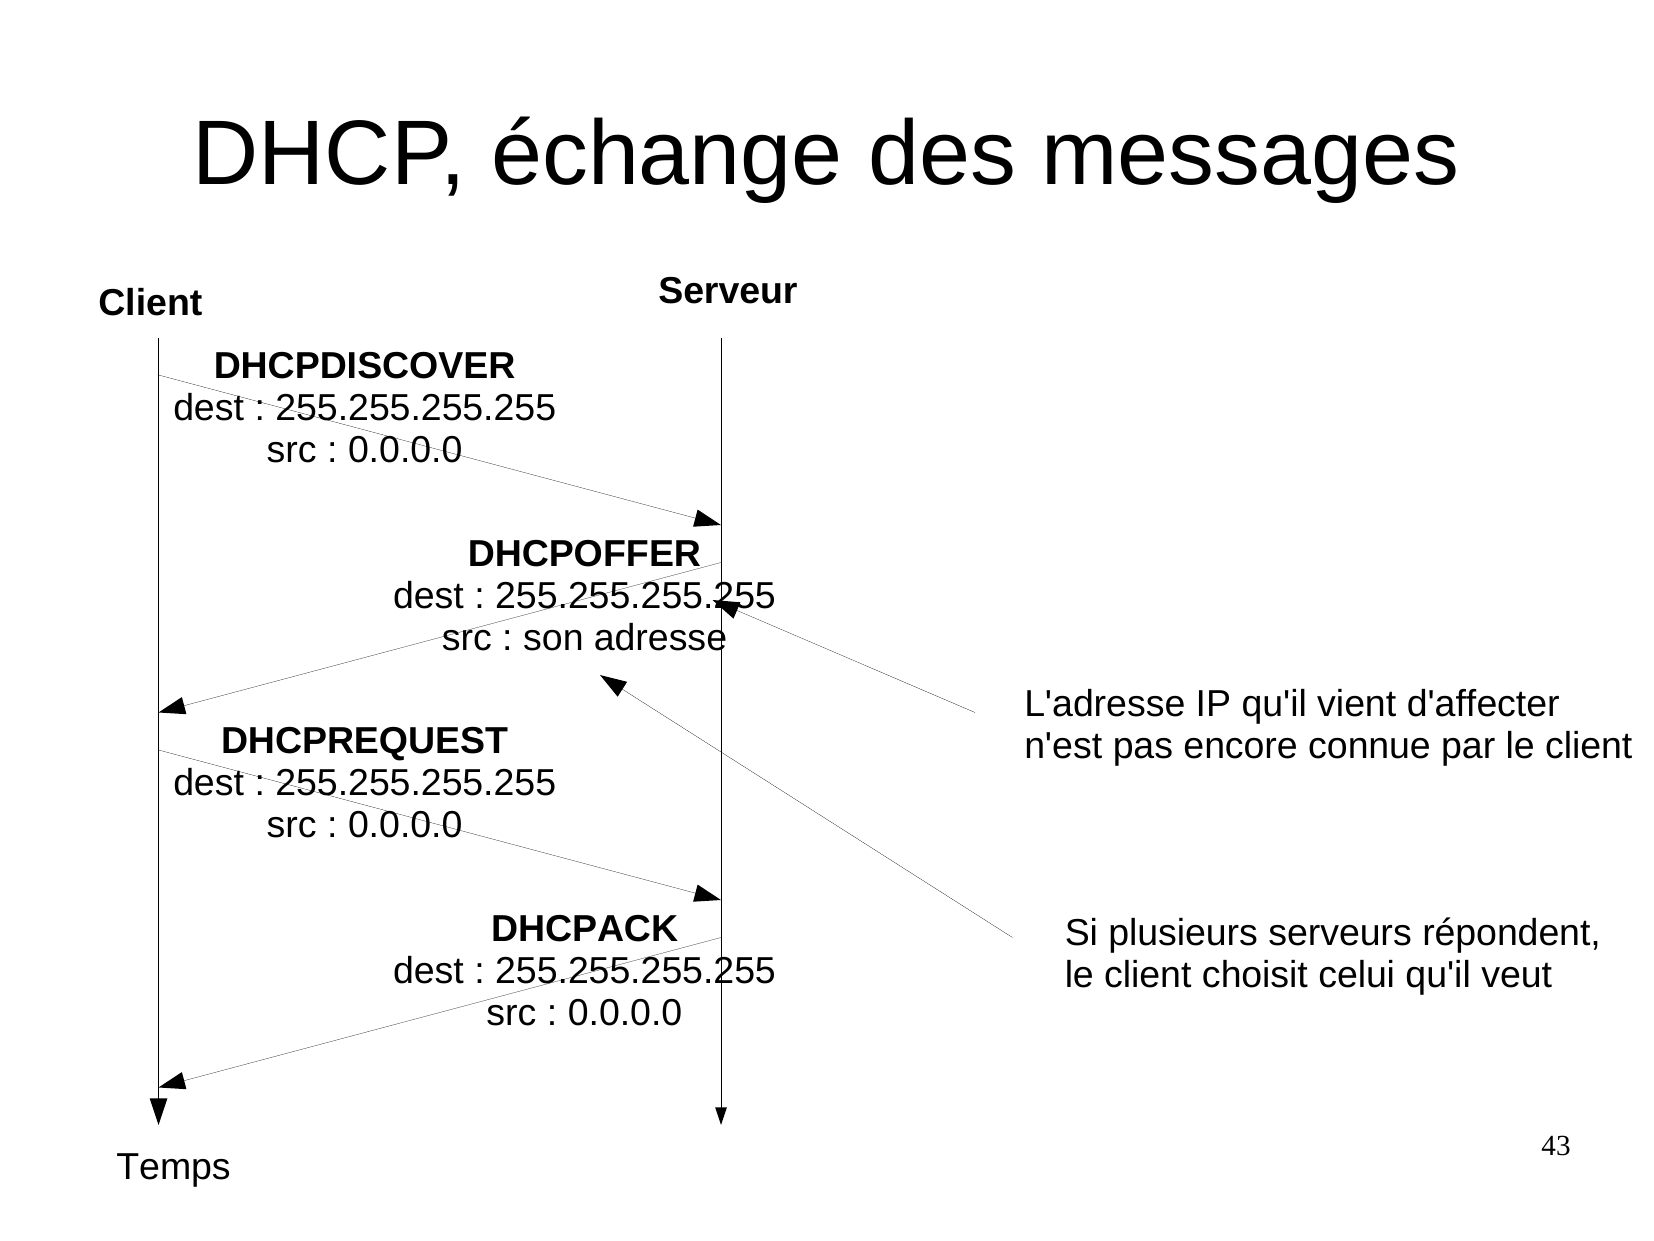

# DHCP, échange des messages
Serveur
Client
DHCPDISCOVER
dest : 255.255.255.255
src : 0.0.0.0
DHCPOFFER
dest : 255.255.255.255
src : son adresse
L'adresse IP qu'il vient d'affecter
n'est pas encore connue par le client
DHCPREQUEST
dest : 255.255.255.255
src : 0.0.0.0
DHCPACK
dest : 255.255.255.255
src : 0.0.0.0
Si plusieurs serveurs répondent,
le client choisit celui qu'il veut
43
Temps